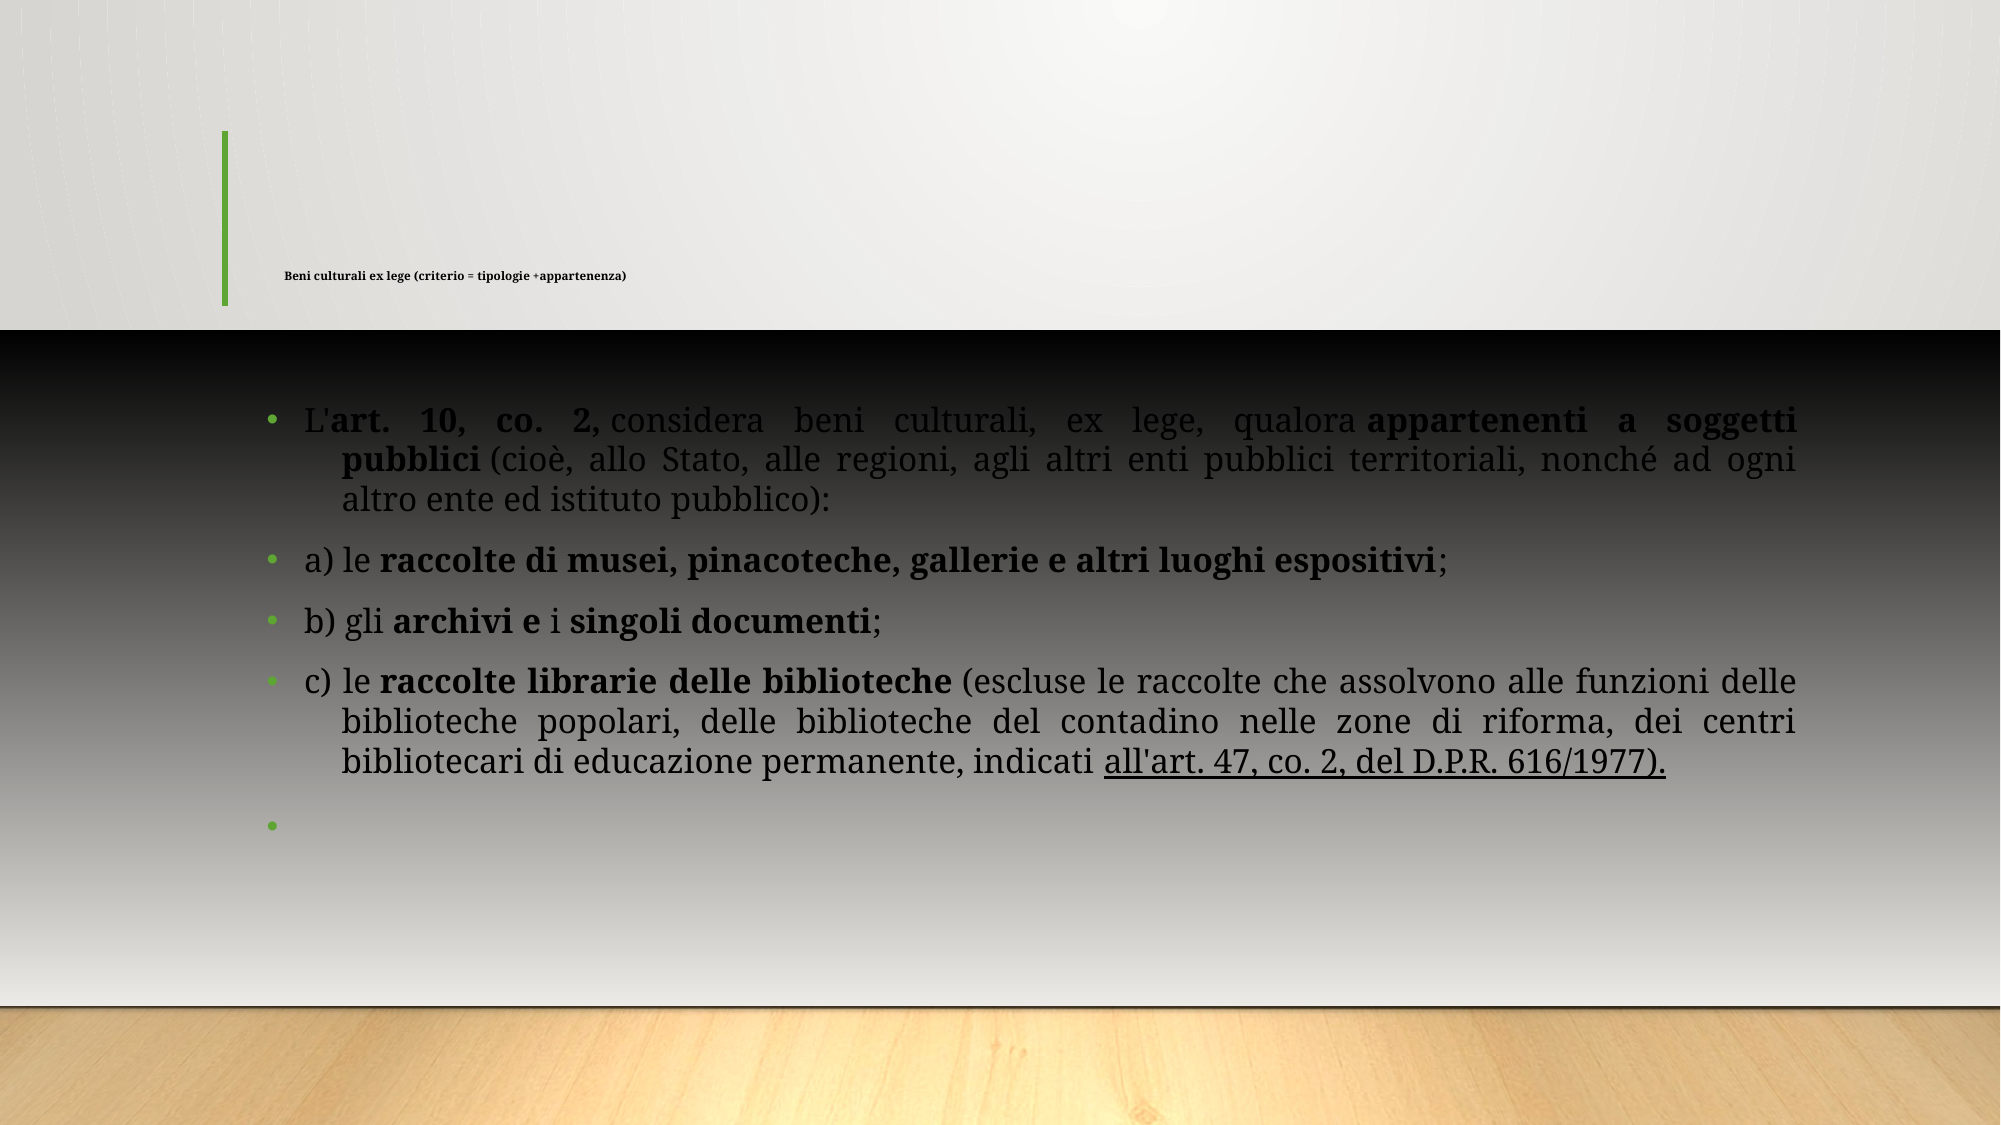

# Beni culturali ex lege (criterio = tipologie +appartenenza)
L'art. 10, co. 2, considera beni culturali, ex lege, qualora appartenenti a soggetti pubblici (cioè, allo Stato, alle regioni, agli altri enti pubblici territoriali, nonché ad ogni altro ente ed istituto pubblico):
a) le raccolte di musei, pinacoteche, gallerie e altri luoghi espositivi;
b) gli archivi e i singoli documenti;
c) le raccolte librarie delle biblioteche (escluse le raccolte che assolvono alle funzioni delle biblioteche popolari, delle biblioteche del contadino nelle zone di riforma, dei centri bibliotecari di educazione permanente, indicati all'art. 47, co. 2, del D.P.R. 616/1977).